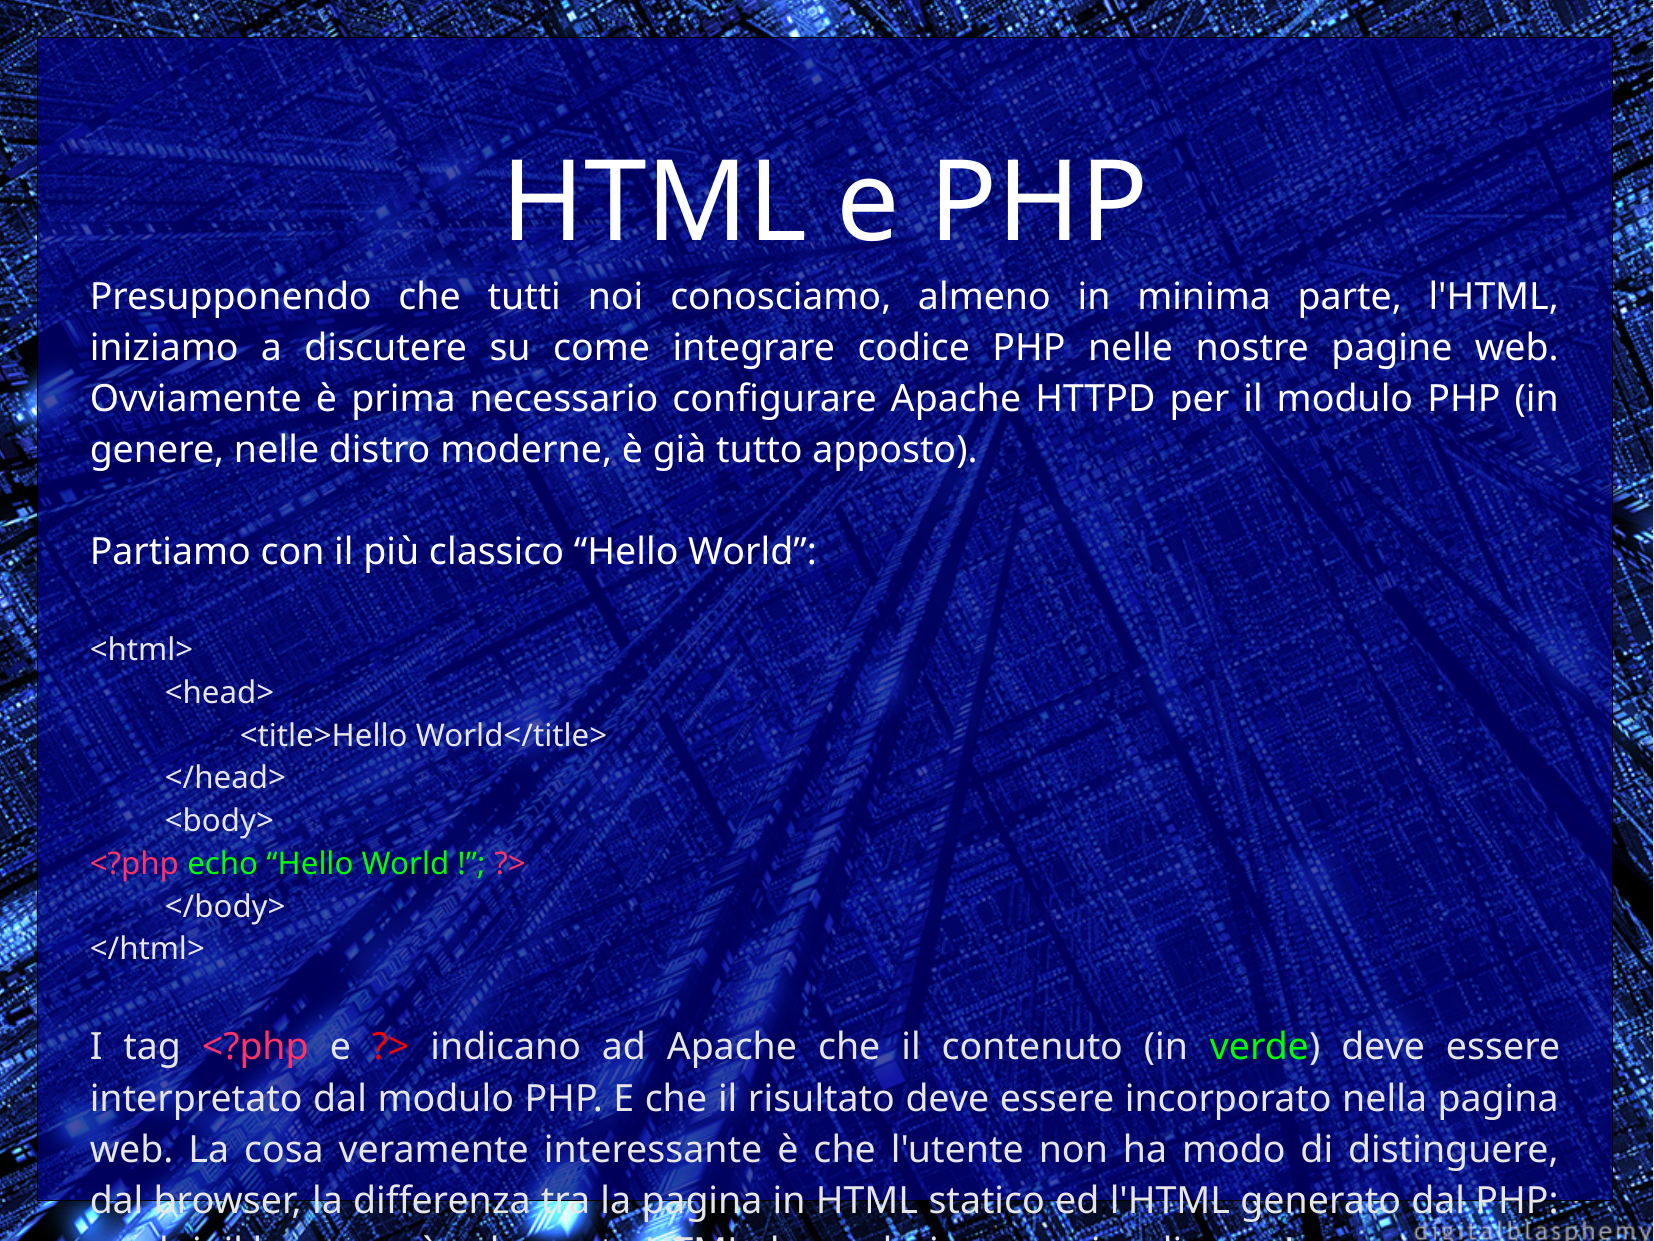

HTML e PHP
Presupponendo che tutti noi conosciamo, almeno in minima parte, l'HTML, iniziamo a discutere su come integrare codice PHP nelle nostre pagine web. Ovviamente è prima necessario configurare Apache HTTPD per il modulo PHP (in genere, nelle distro moderne, è già tutto apposto).
Partiamo con il più classico “Hello World”:
<html>
	<head>
		<title>Hello World</title>
	</head>
	<body>
<?php echo “Hello World !”; ?>
	</body>
</html>
I tag <?php e ?> indicano ad Apache che il contenuto (in verde) deve essere interpretato dal modulo PHP. E che il risultato deve essere incorporato nella pagina web. La cosa veramente interessante è che l'utente non ha modo di distinguere, dal browser, la differenza tra la pagina in HTML statico ed l'HTML generato dal PHP: per lui -il browser- è solamente HTML da renderizzare e visualizzare !
#